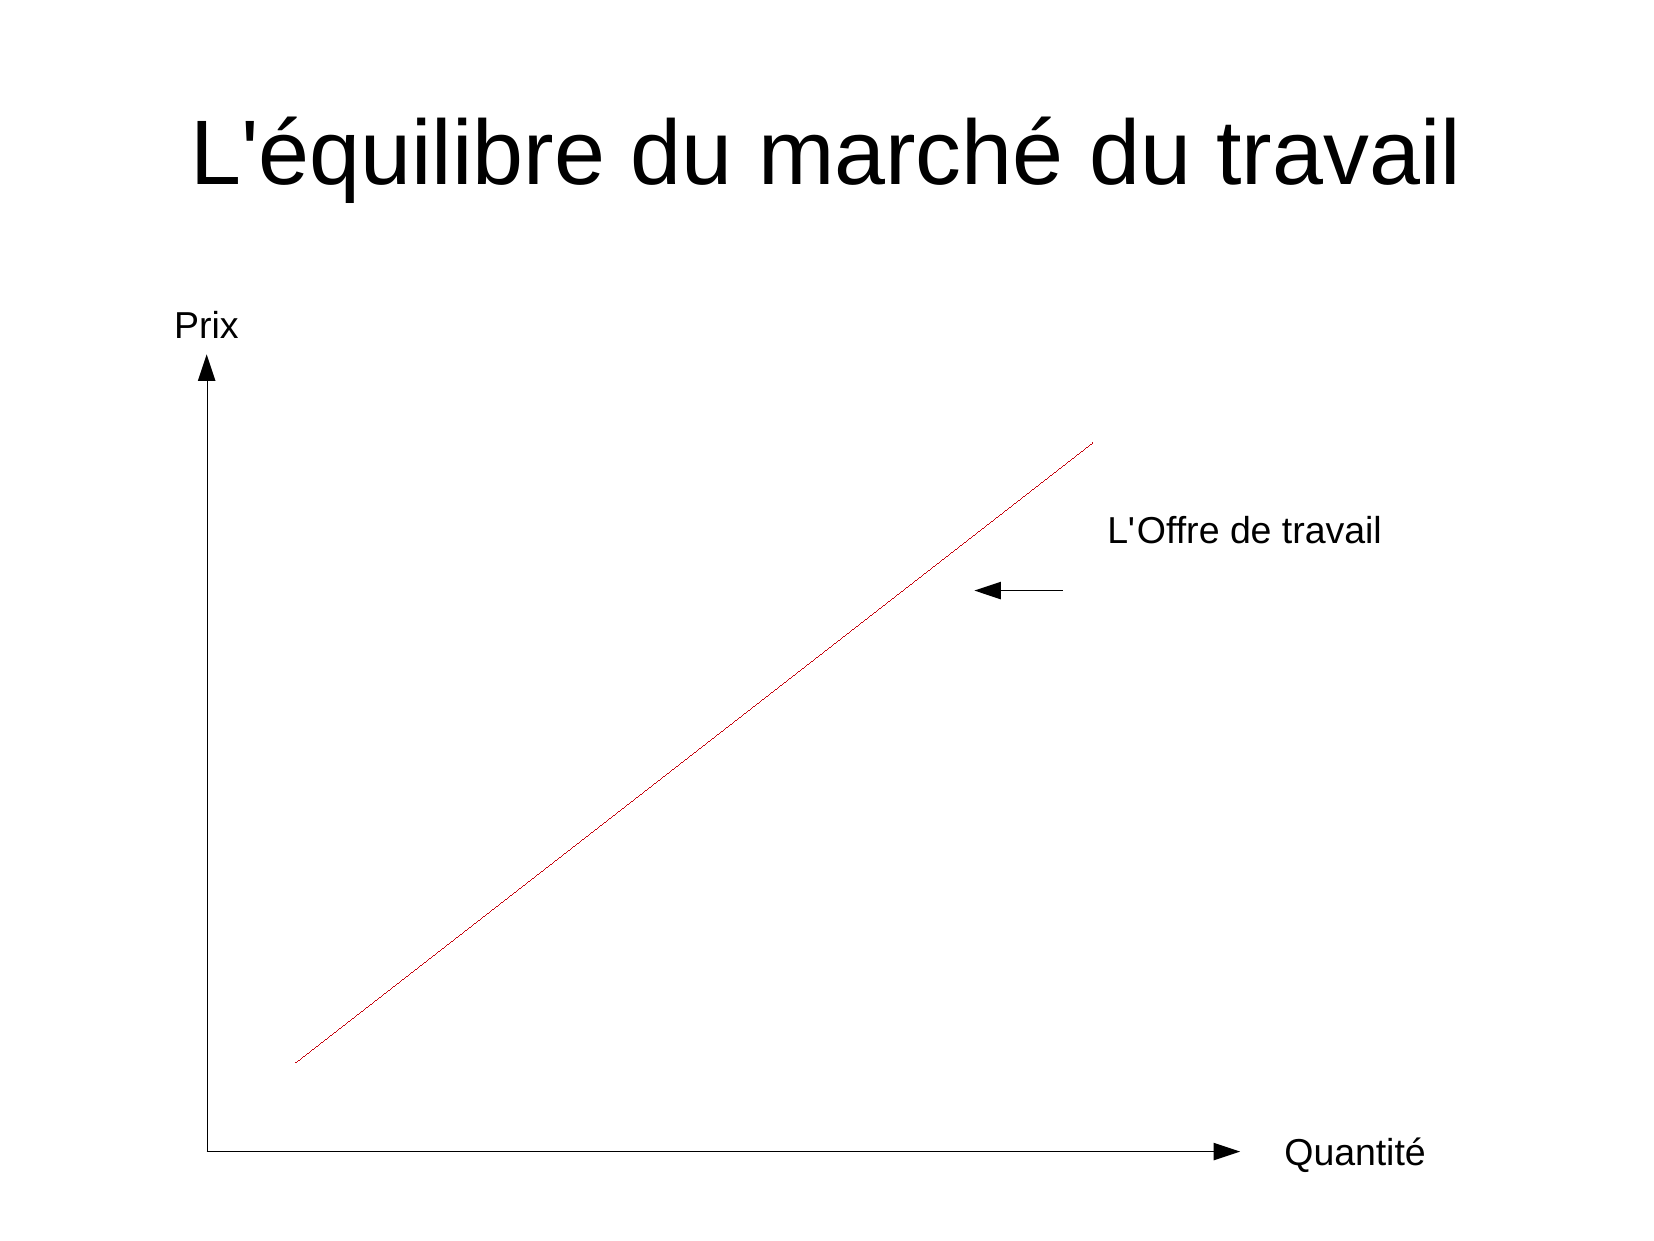

# L'équilibre du marché du travail
Prix
L'
Offre de travail
Quantité